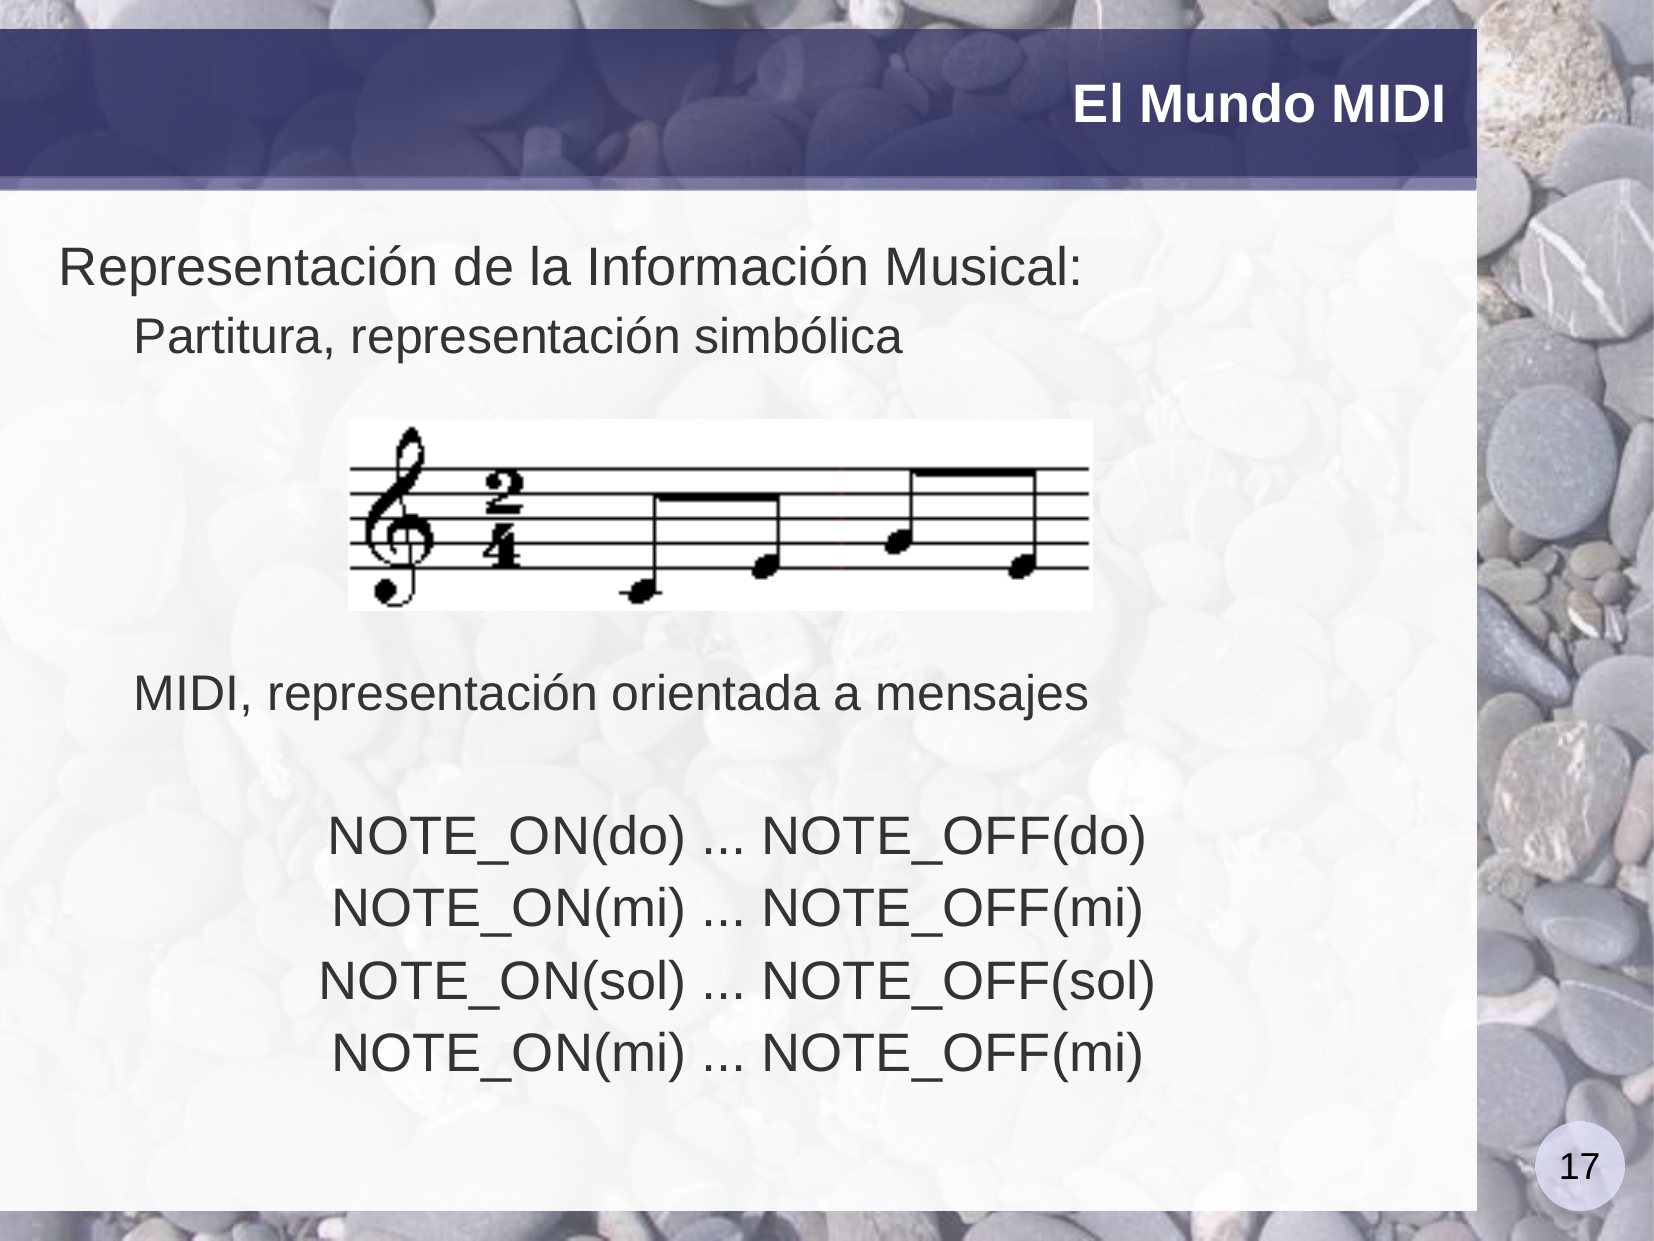

# El Mundo MIDI
Representación de la Información Musical:
Partitura, representación simbólica
MIDI, representación orientada a mensajes
NOTE_ON(do) ... NOTE_OFF(do)
NOTE_ON(mi) ... NOTE_OFF(mi)
NOTE_ON(sol) ... NOTE_OFF(sol)
NOTE_ON(mi) ... NOTE_OFF(mi)